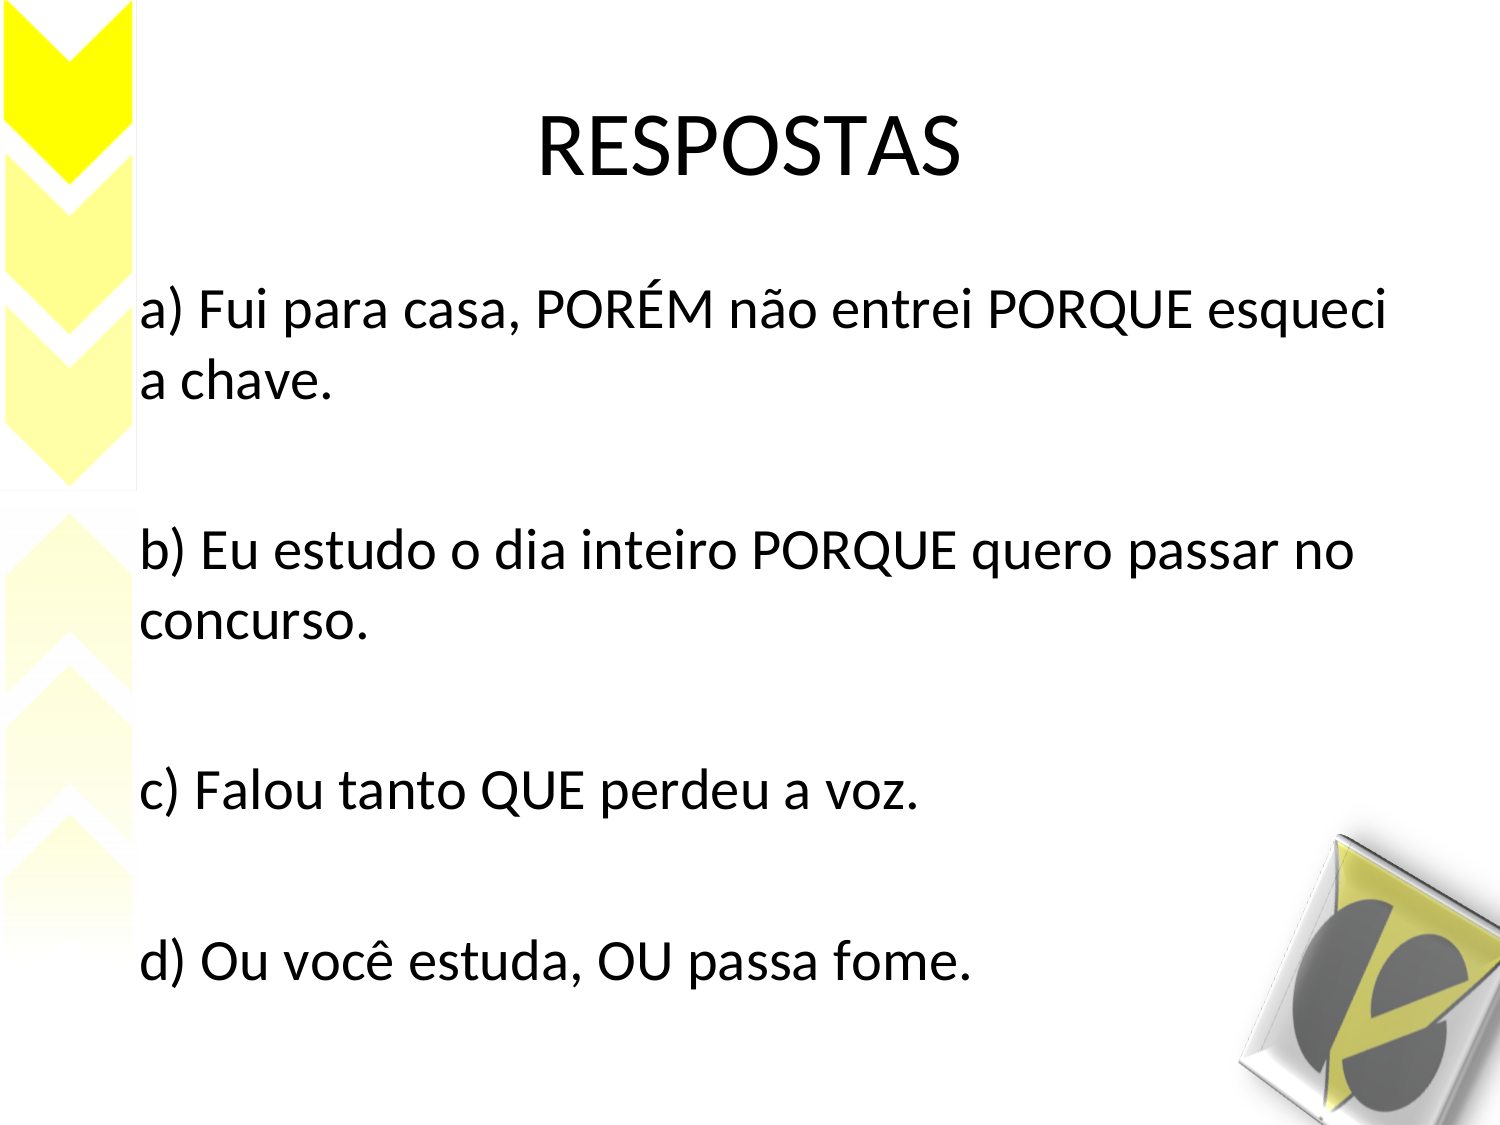

# RESPOSTAS
a) Fui para casa, PORÉM não entrei PORQUE esqueci a chave.
b) Eu estudo o dia inteiro PORQUE quero passar no concurso.
c) Falou tanto QUE perdeu a voz.
d) Ou você estuda, OU passa fome.